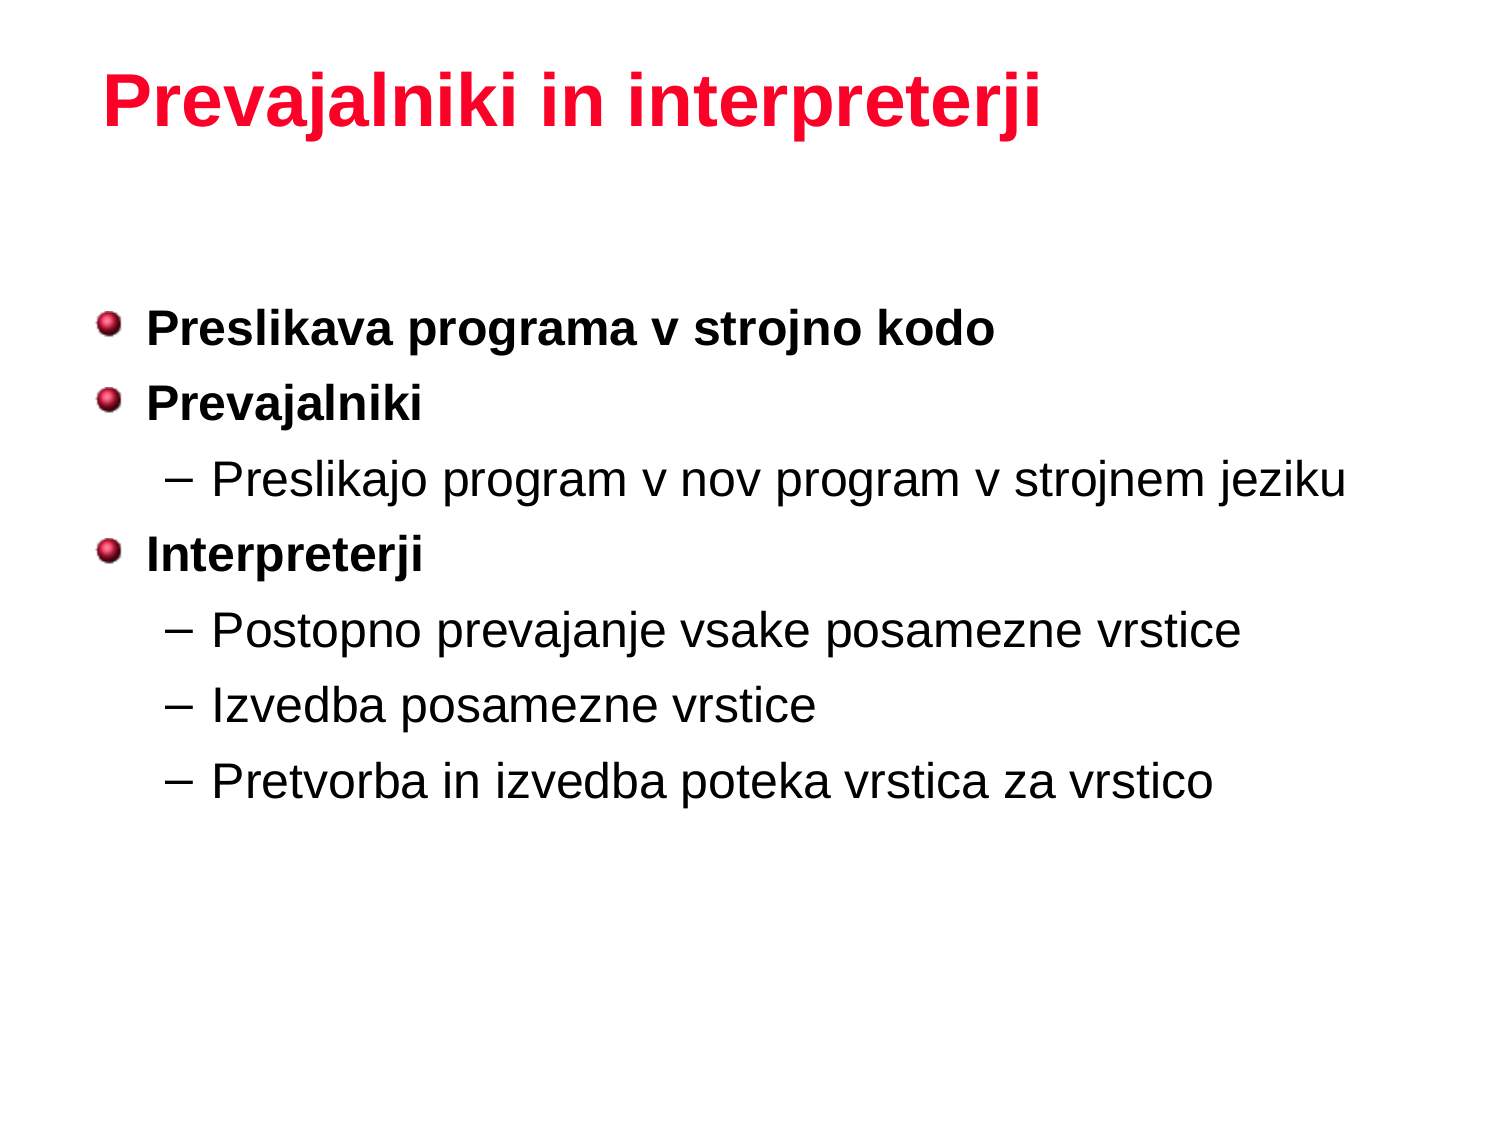

# Prevajalniki in interpreterji
Preslikava programa v strojno kodo
Prevajalniki
Preslikajo program v nov program v strojnem jeziku
Interpreterji
Postopno prevajanje vsake posamezne vrstice
Izvedba posamezne vrstice
Pretvorba in izvedba poteka vrstica za vrstico